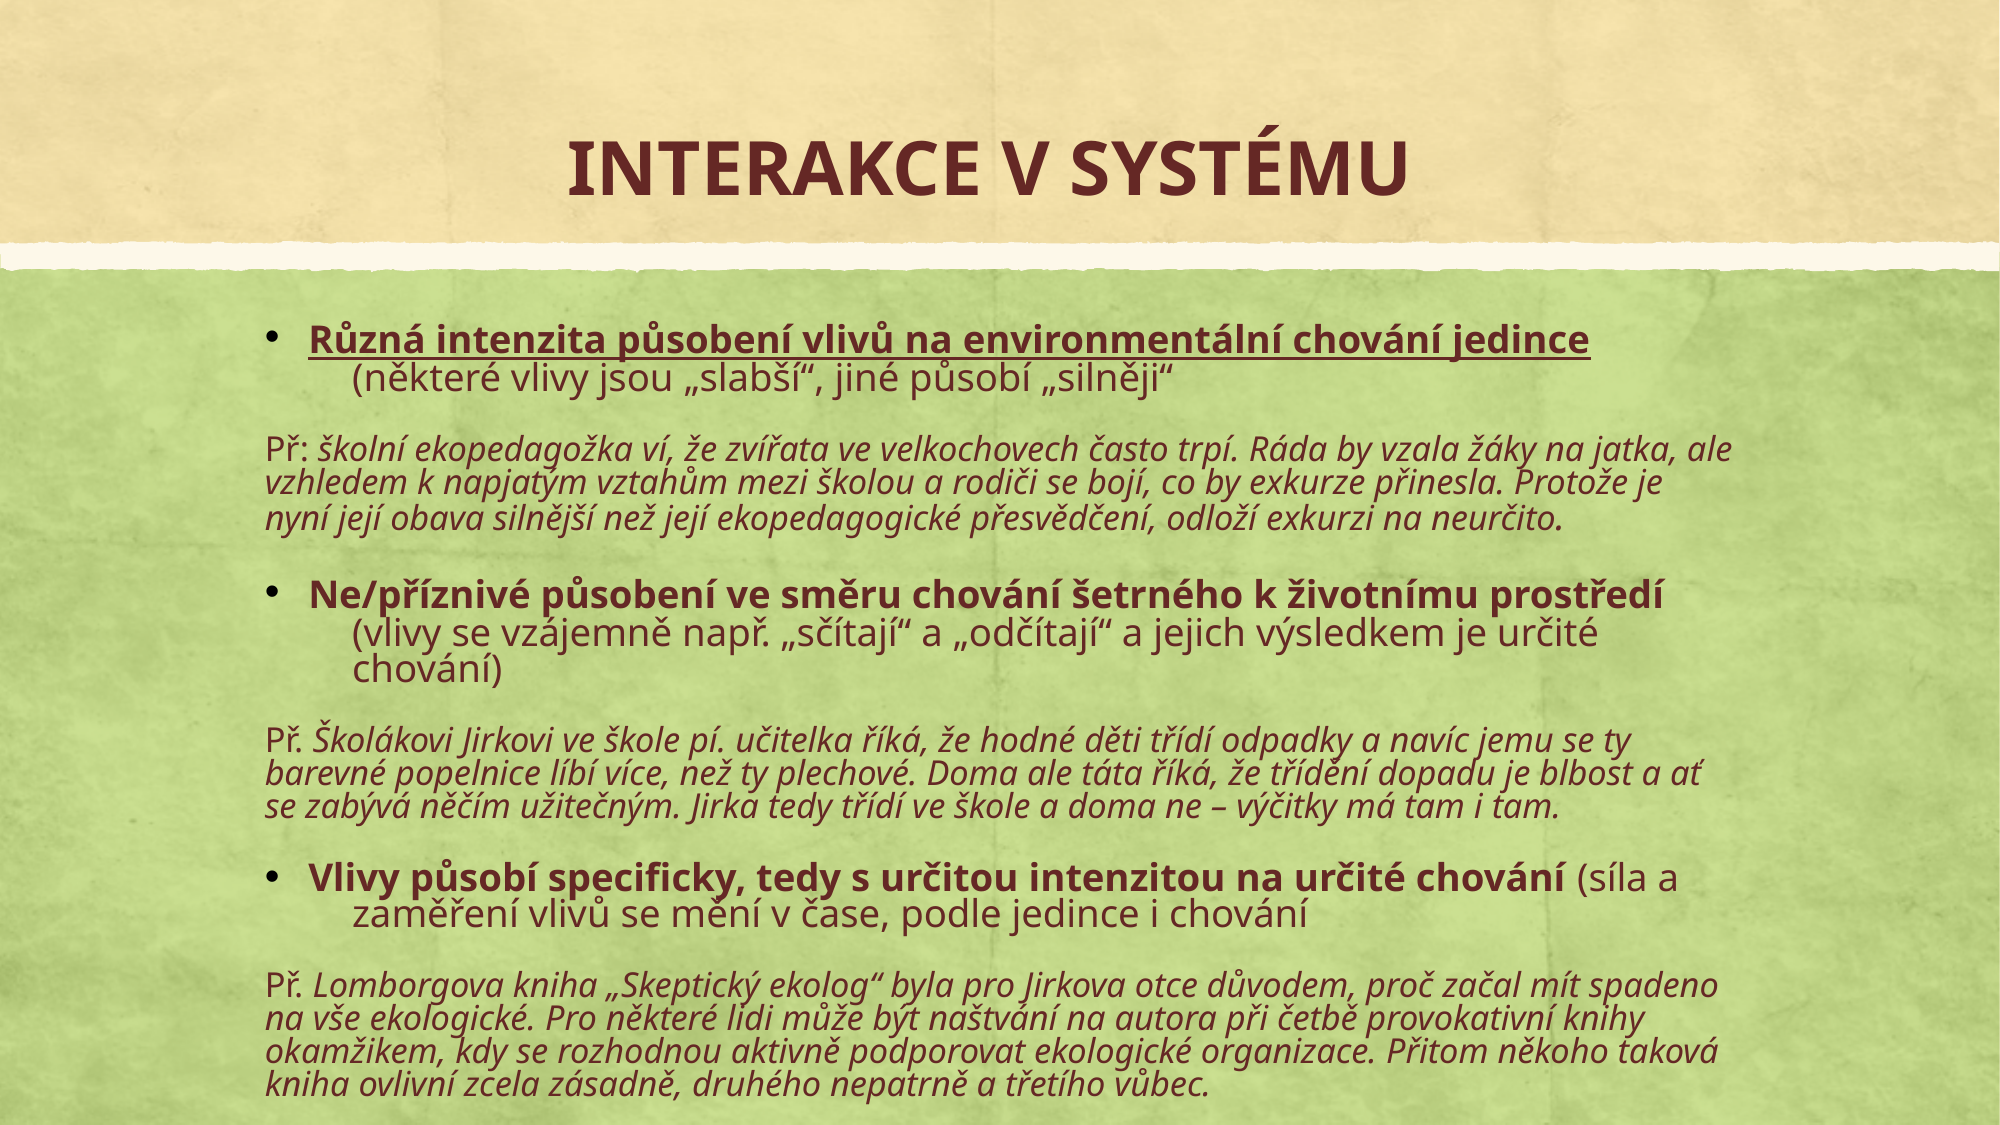

# INTERAKCE V SYSTÉMU
Různá intenzita působení vlivů na environmentální chování jedince (některé vlivy jsou „slabší“, jiné působí „silněji“
Př: školní ekopedagožka ví, že zvířata ve velkochovech často trpí. Ráda by vzala žáky na jatka, ale vzhledem k napjatým vztahům mezi školou a rodiči se bojí, co by exkurze přinesla. Protože je nyní její obava silnější než její ekopedagogické přesvědčení, odloží exkurzi na neurčito.
Ne/příznivé působení ve směru chování šetrného k životnímu prostředí (vlivy se vzájemně např. „sčítají“ a „odčítají“ a jejich výsledkem je určité chování)
Př. Školákovi Jirkovi ve škole pí. učitelka říká, že hodné děti třídí odpadky a navíc jemu se ty barevné popelnice líbí více, než ty plechové. Doma ale táta říká, že třídění dopadu je blbost a ať se zabývá něčím užitečným. Jirka tedy třídí ve škole a doma ne – výčitky má tam i tam.
Vlivy působí specificky, tedy s určitou intenzitou na určité chování (síla a zaměření vlivů se mění v čase, podle jedince i chování
Př. Lomborgova kniha „Skeptický ekolog“ byla pro Jirkova otce důvodem, proč začal mít spadeno na vše ekologické. Pro některé lidi může být naštvání na autora při četbě provokativní knihy okamžikem, kdy se rozhodnou aktivně podporovat ekologické organizace. Přitom někoho taková kniha ovlivní zcela zásadně, druhého nepatrně a třetího vůbec.